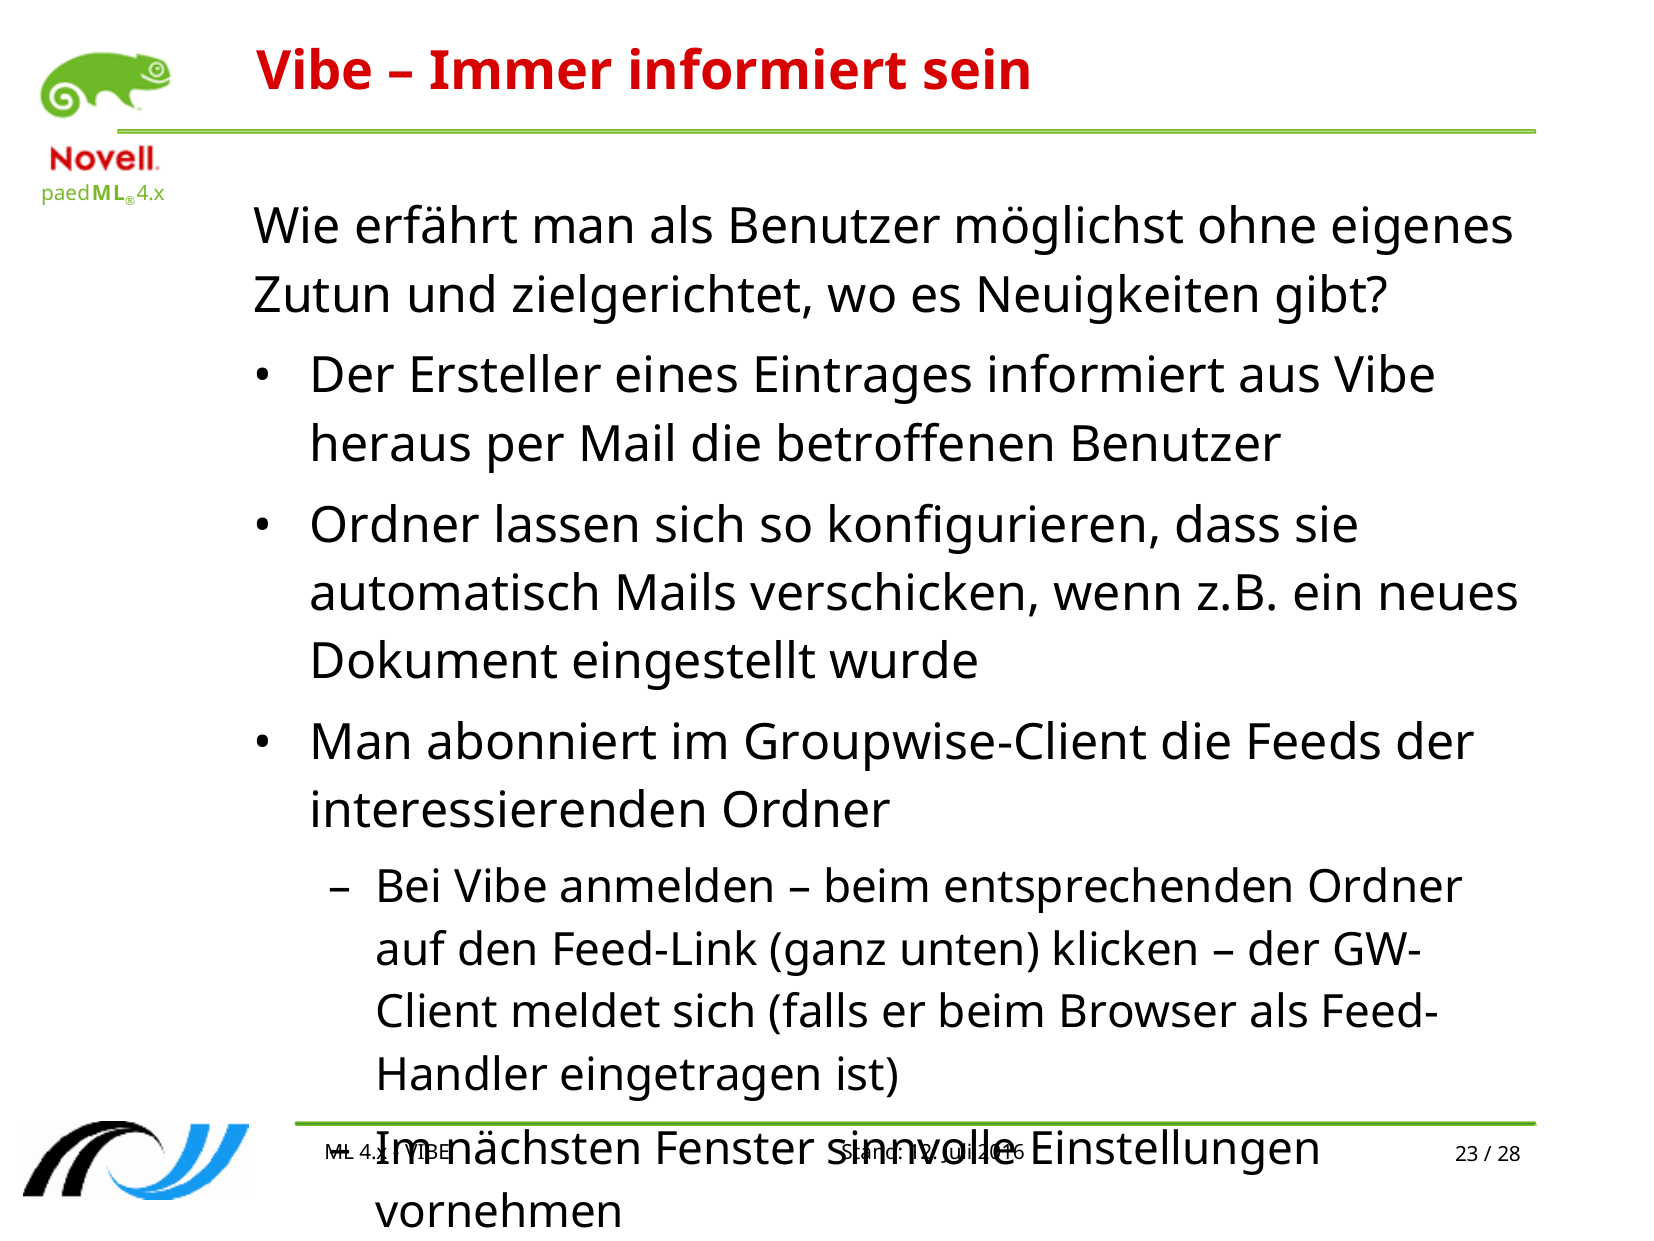

# Vibe – Immer informiert sein
Wie erfährt man als Benutzer möglichst ohne eigenes Zutun und zielgerichtet, wo es Neuigkeiten gibt?
Der Ersteller eines Eintrages informiert aus Vibe heraus per Mail die betroffenen Benutzer
Ordner lassen sich so konfigurieren, dass sie automatisch Mails verschicken, wenn z.B. ein neues Dokument eingestellt wurde
Man abonniert im Groupwise-Client die Feeds der interessierenden Ordner
Bei Vibe anmelden – beim entsprechenden Ordner auf den Feed-Link (ganz unten) klicken – der GW-Client meldet sich (falls er beim Browser als Feed-Handler eingetragen ist)
Im nächsten Fenster sinnvolle Einstellungen vornehmen
ML 4.x - VIBE
12. Juli 2016
23